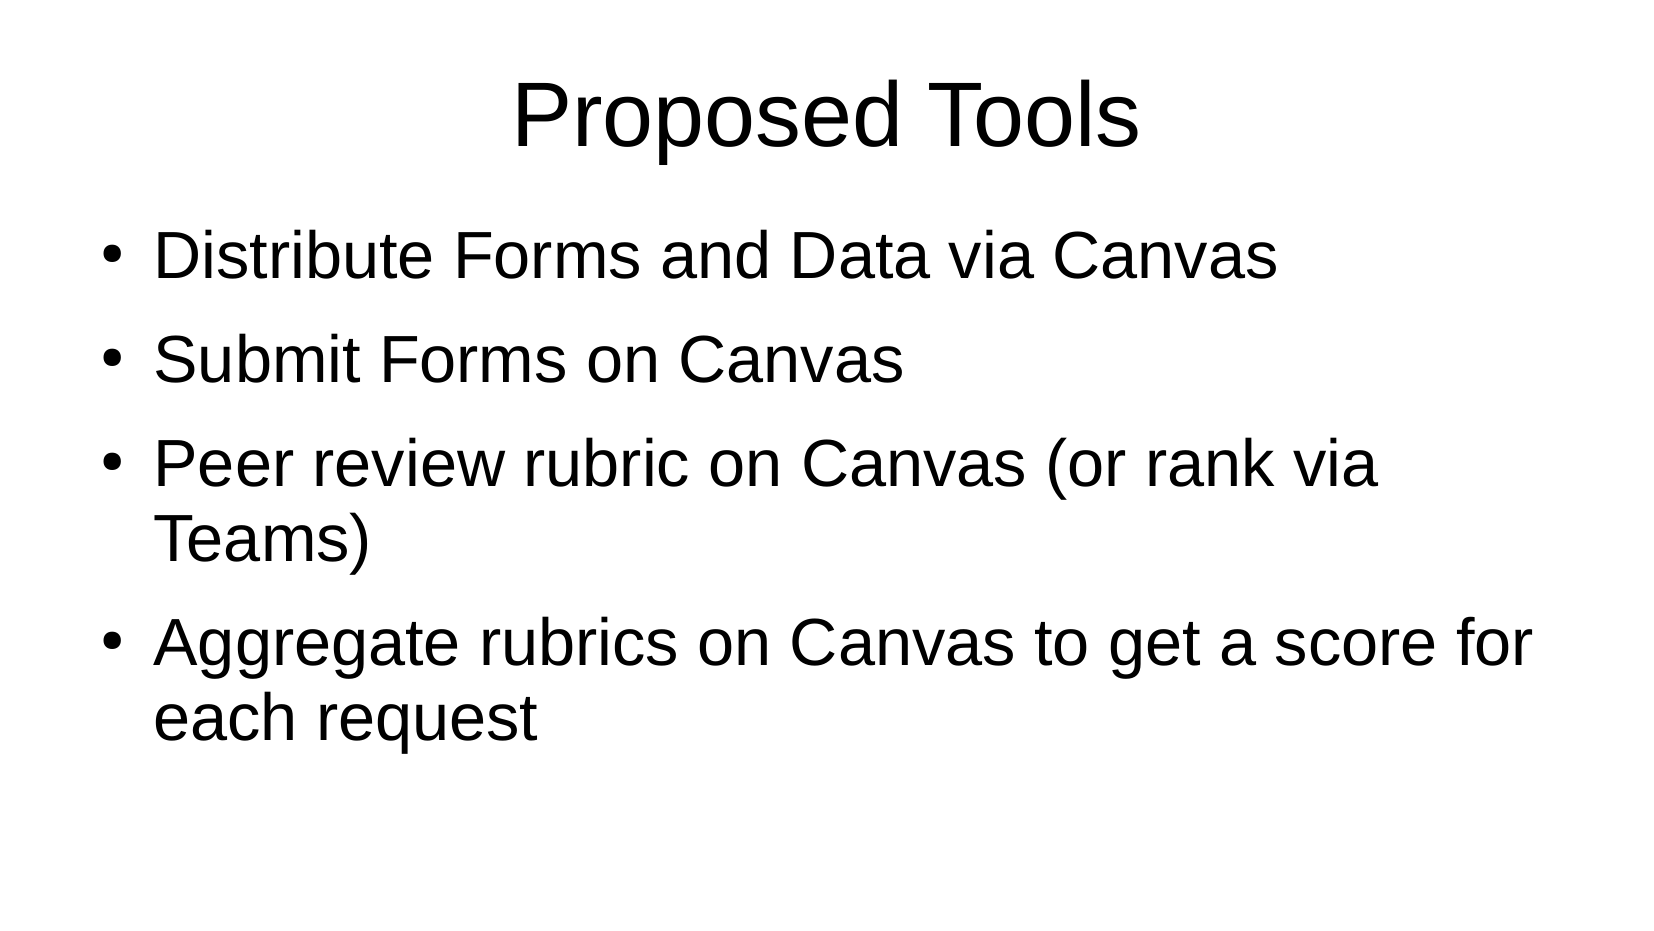

# Proposed Tools
Distribute Forms and Data via Canvas
Submit Forms on Canvas
Peer review rubric on Canvas (or rank via Teams)
Aggregate rubrics on Canvas to get a score for each request